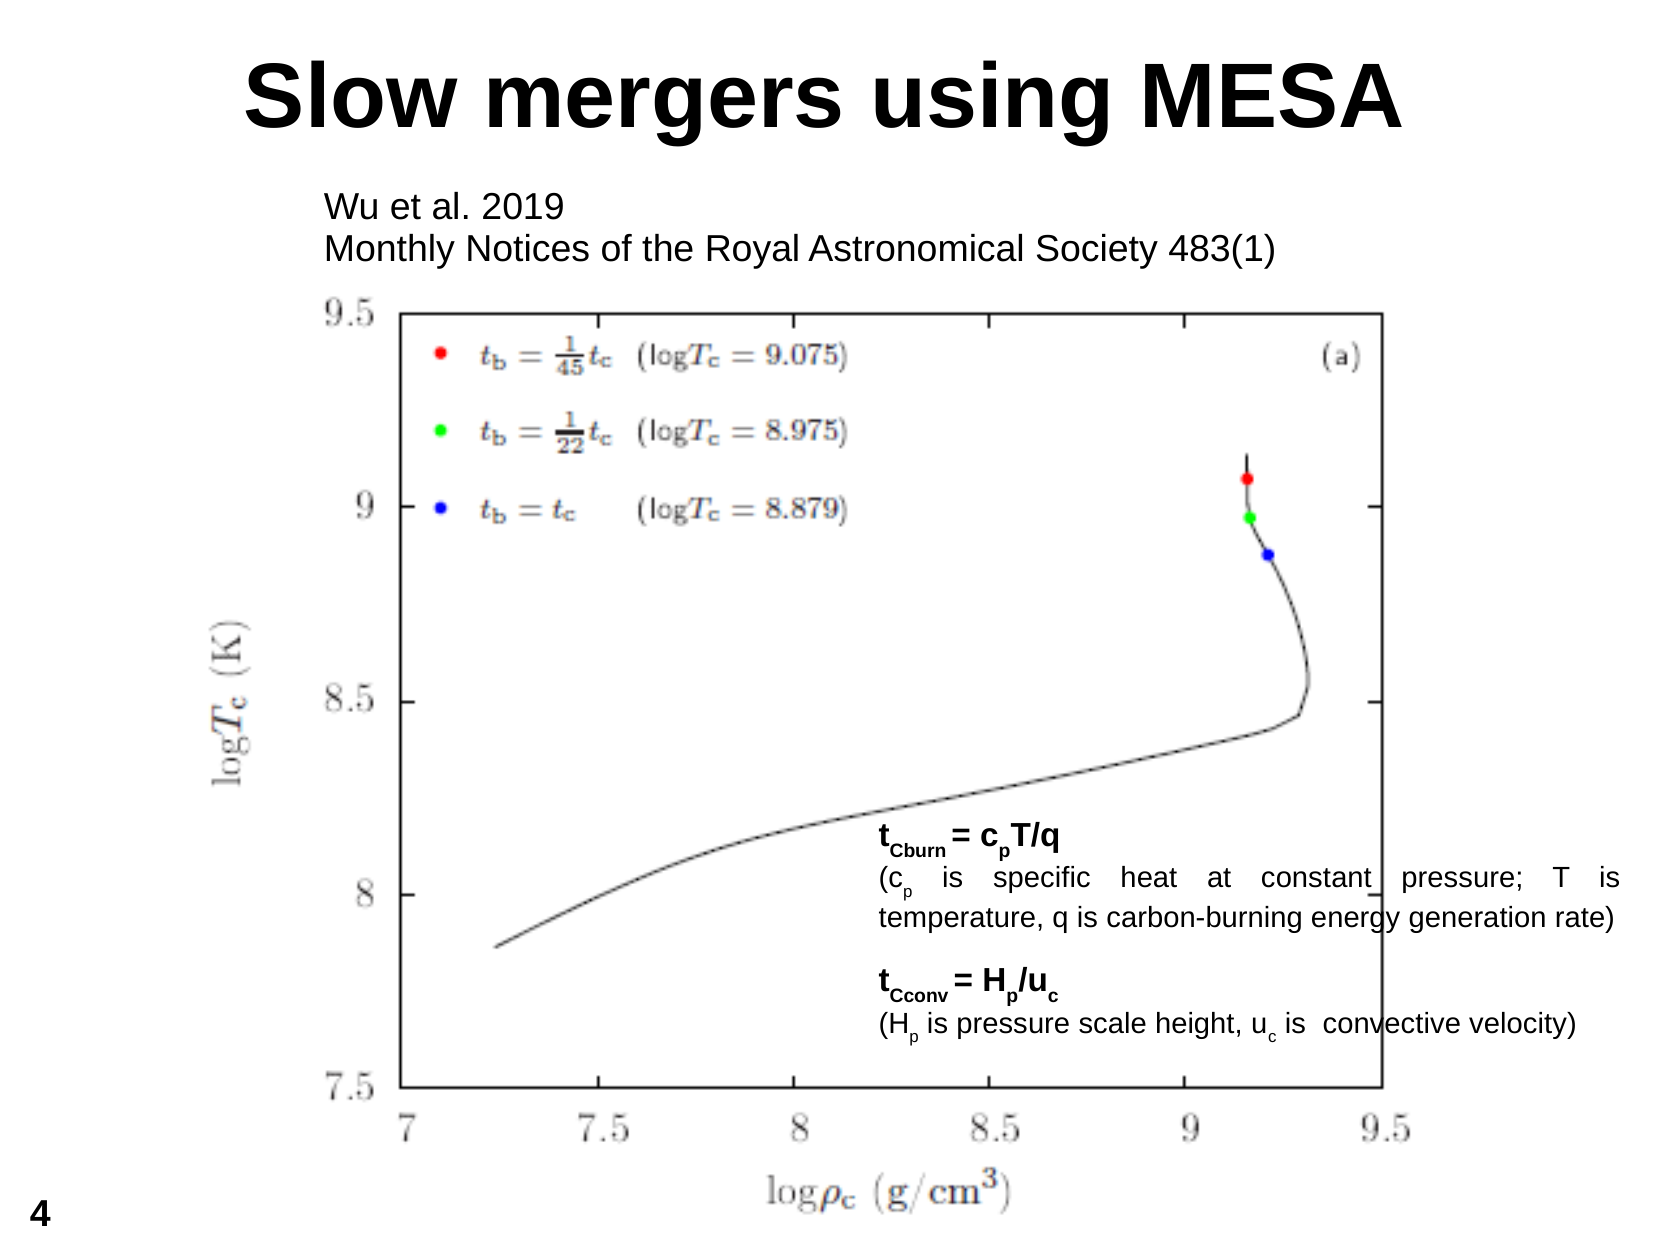

# Slow mergers using MESA
Wu et al. 2019
Monthly Notices of the Royal Astronomical Society 483(1)
tCburn = cpT/q
(cp is specific heat at constant pressure; T is temperature, q is carbon-burning energy generation rate)
tCconv = Hp/uc
(Hp is pressure scale height, uc is convective velocity)
4